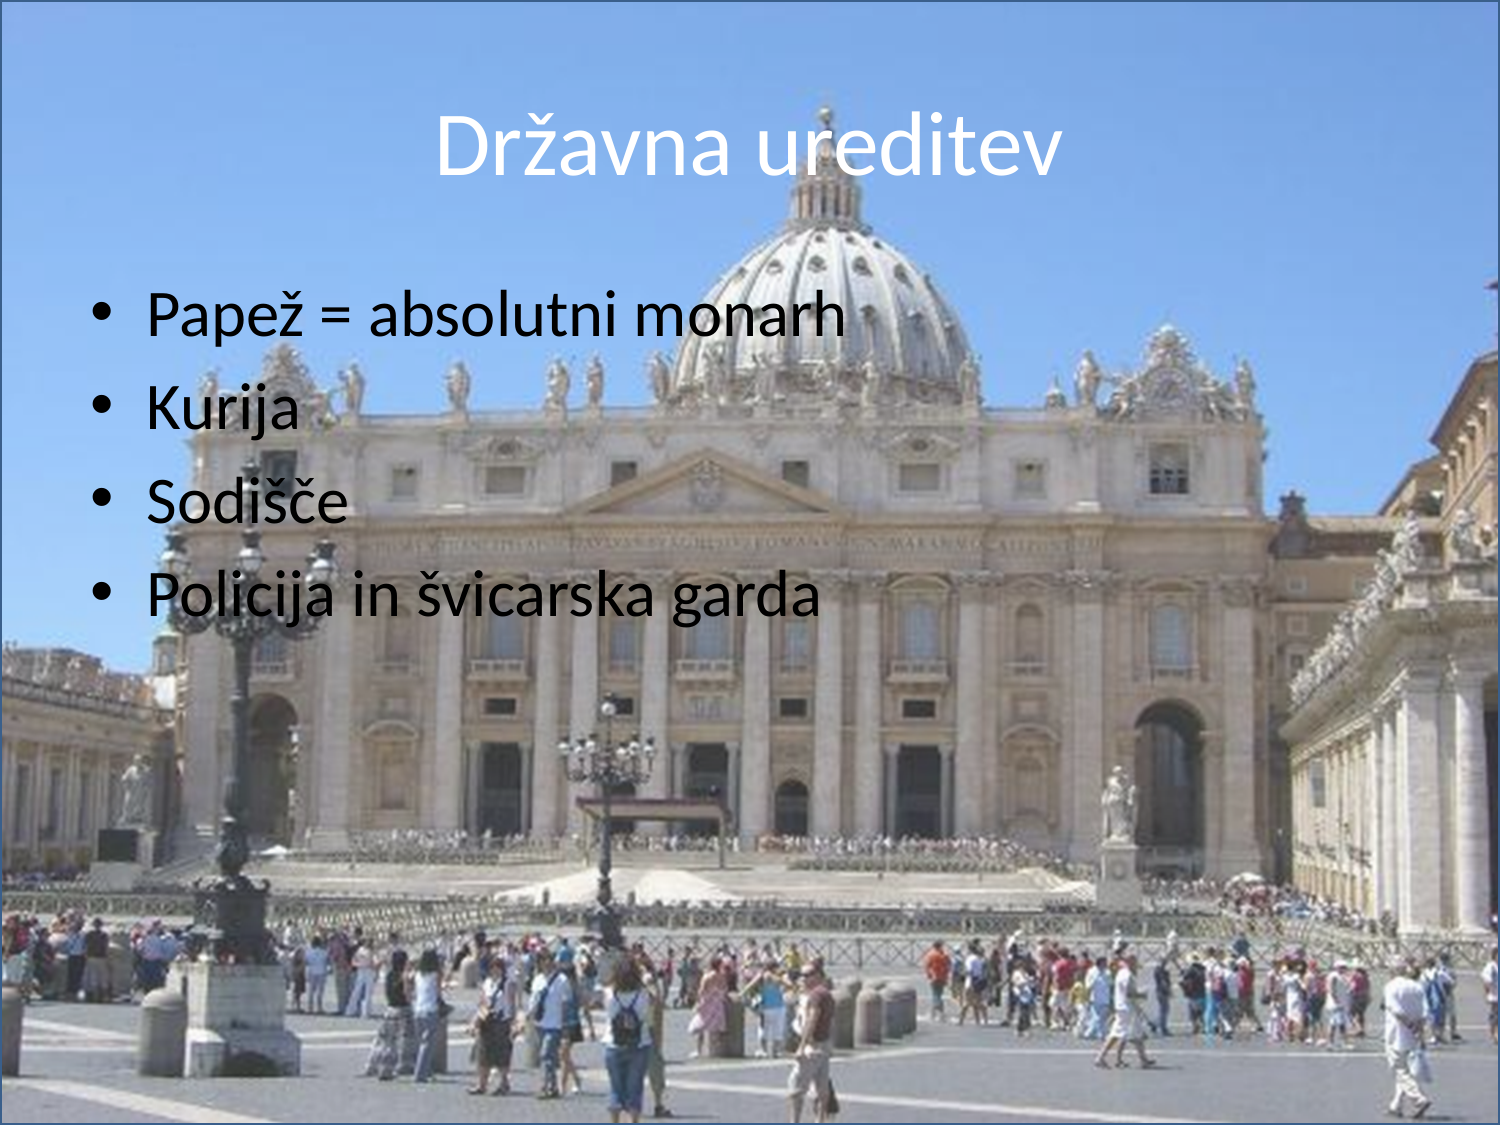

# Državna ureditev
Papež = absolutni monarh
Kurija
Sodišče
Policija in švicarska garda